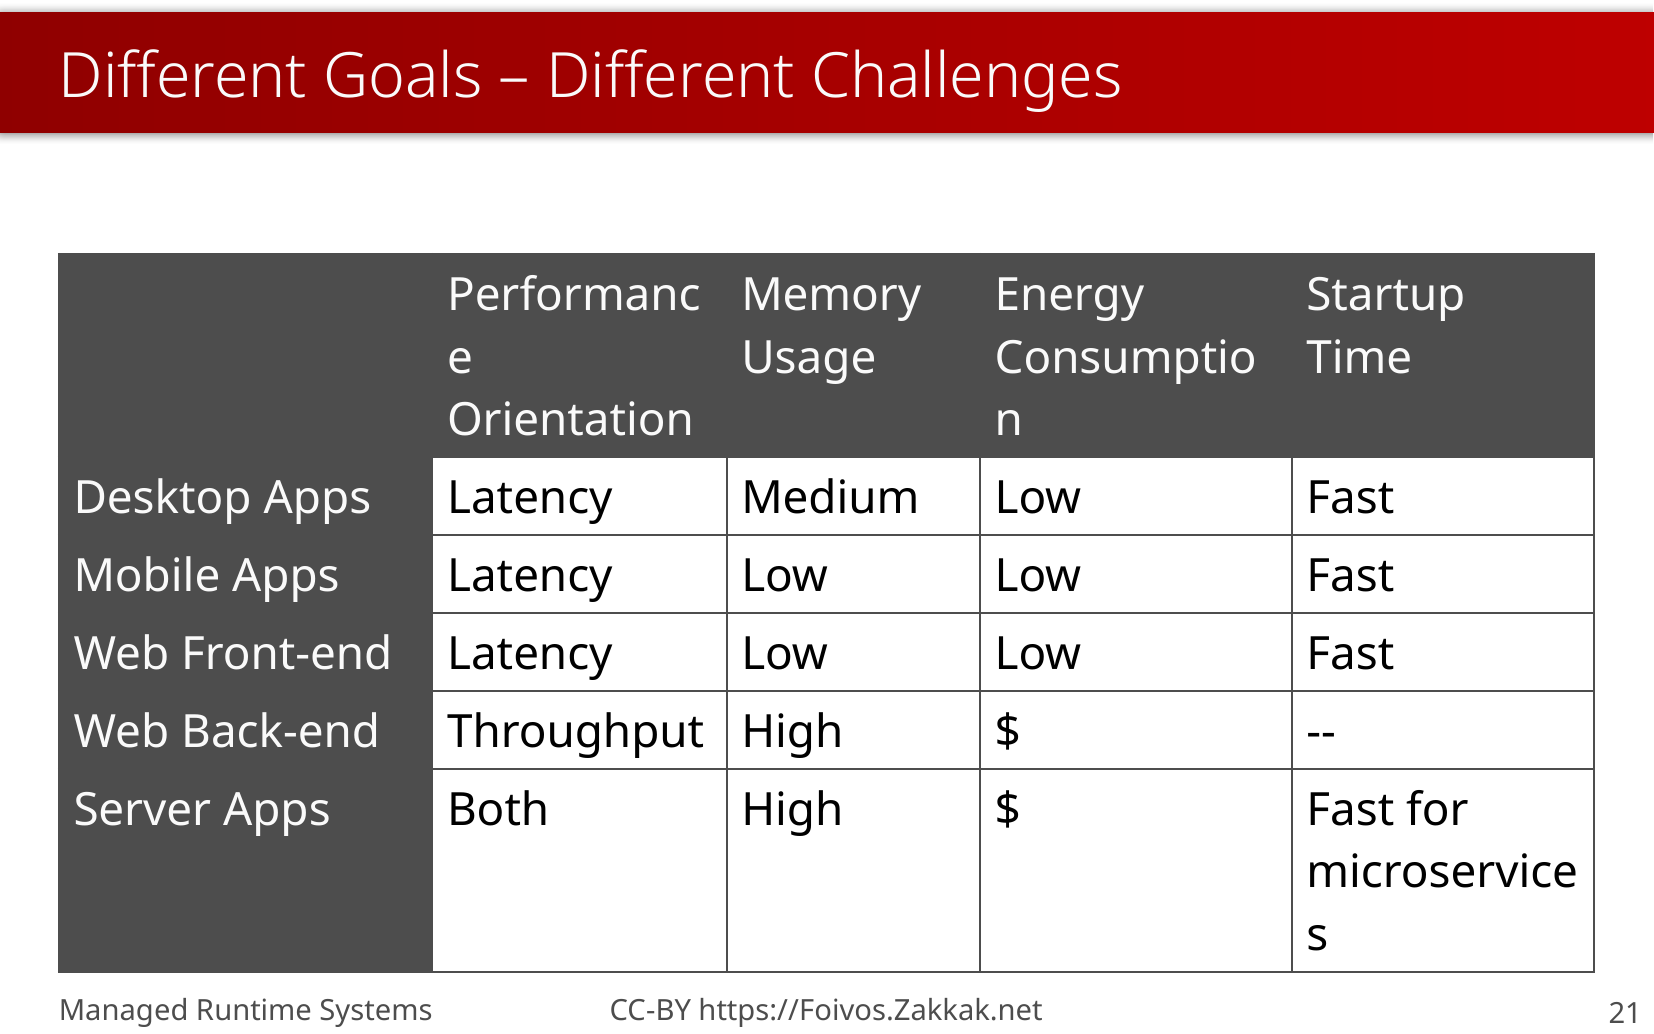

# Different Goals – Different Challenges
| | Performance Orientation | Memory Usage | Energy Consumption | Startup Time |
| --- | --- | --- | --- | --- |
| Desktop Apps | Latency | Medium | Low | Fast |
| Mobile Apps | Latency | Low | Low | Fast |
| Web Front-end | Latency | Low | Low | Fast |
| Web Back-end | Throughput | High | $ | -- |
| Server Apps | Both | High | $ | Fast for microservices |
Managed Runtime Systems
CC-BY https://Foivos.Zakkak.net
21